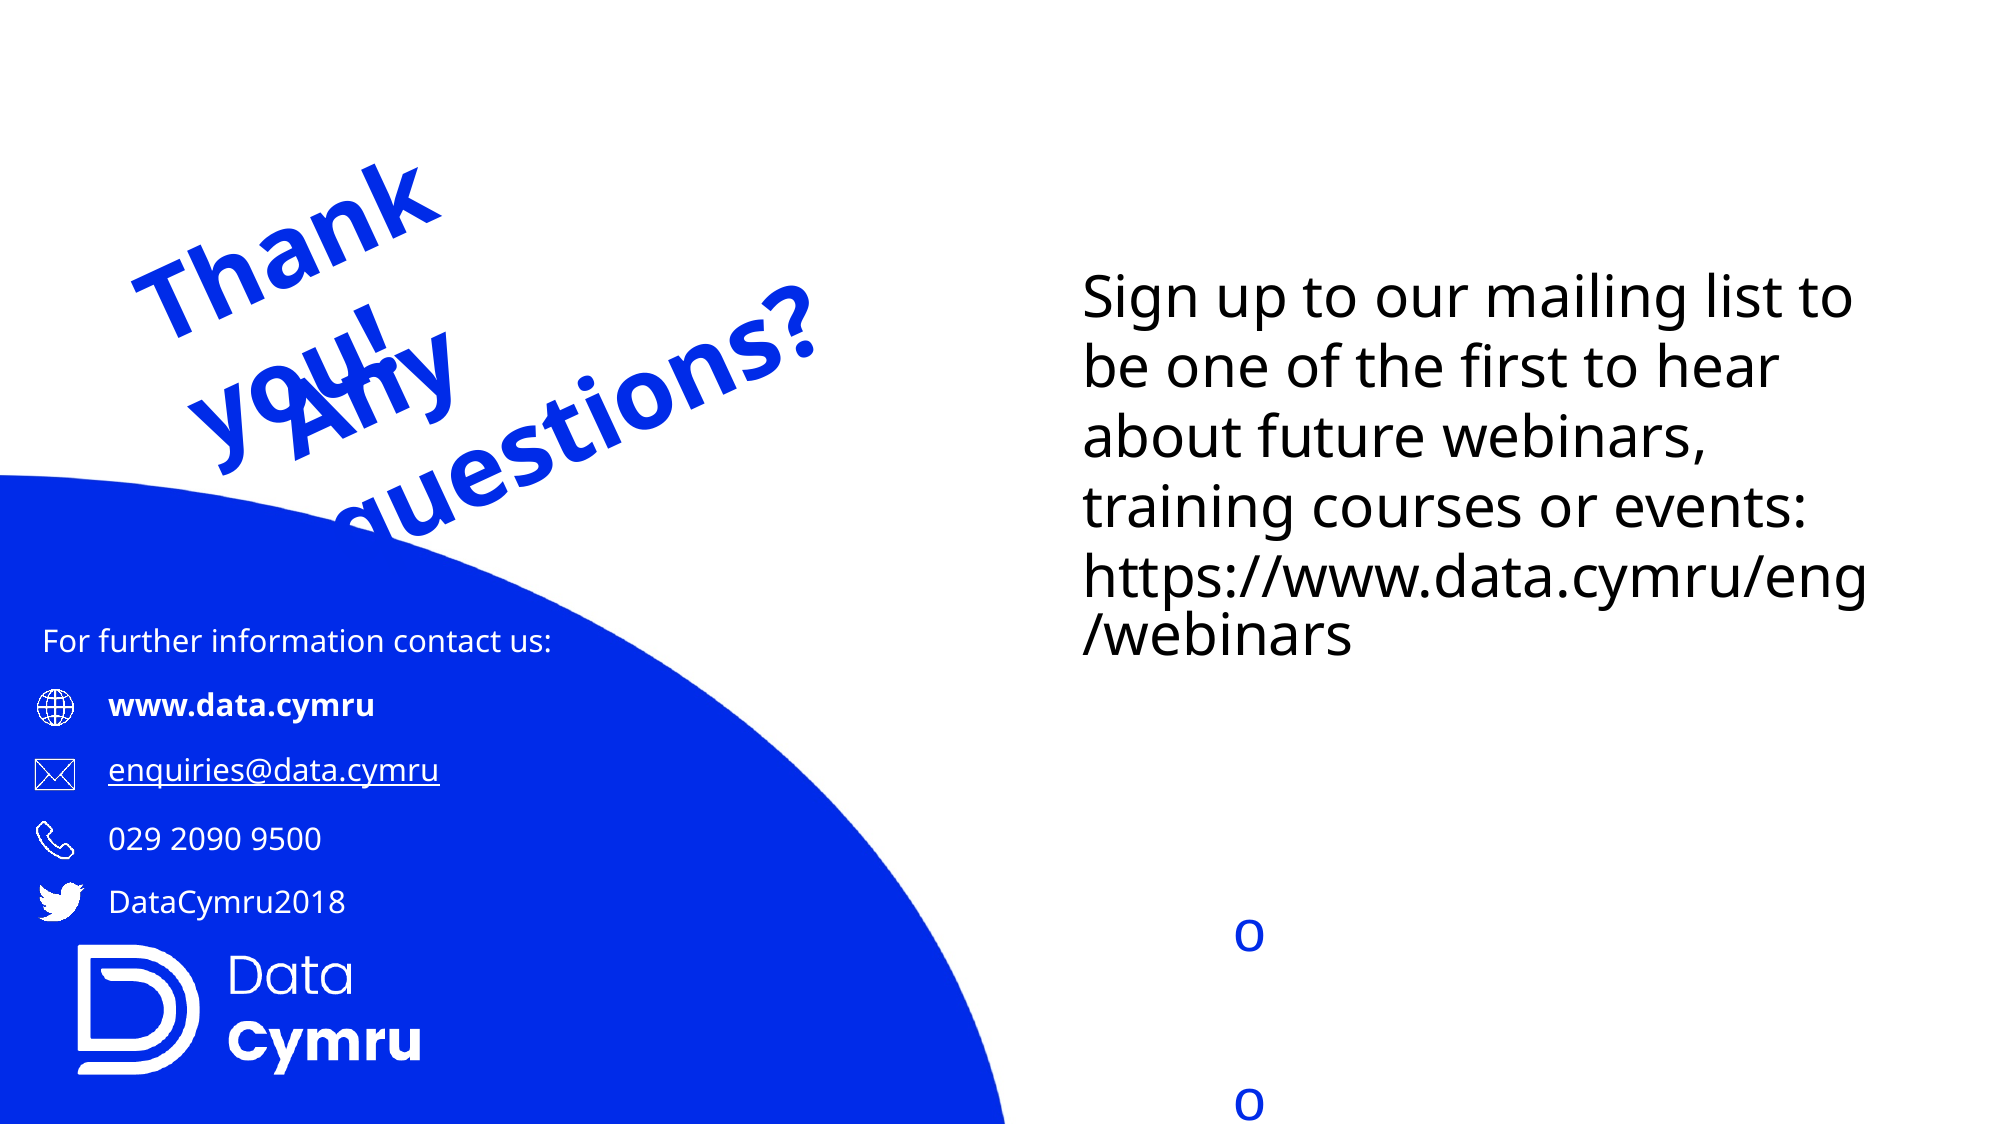

Thank you!
Any questions?
Sign up to our mailing list to be one of the first to hear about future webinars, training courses or events: https://www.data.cymru/eng/webinars
For further information contact us:
 www.data.cymru
 enquiries@data.cymru
 029 2090 9500
  DataCymru2018